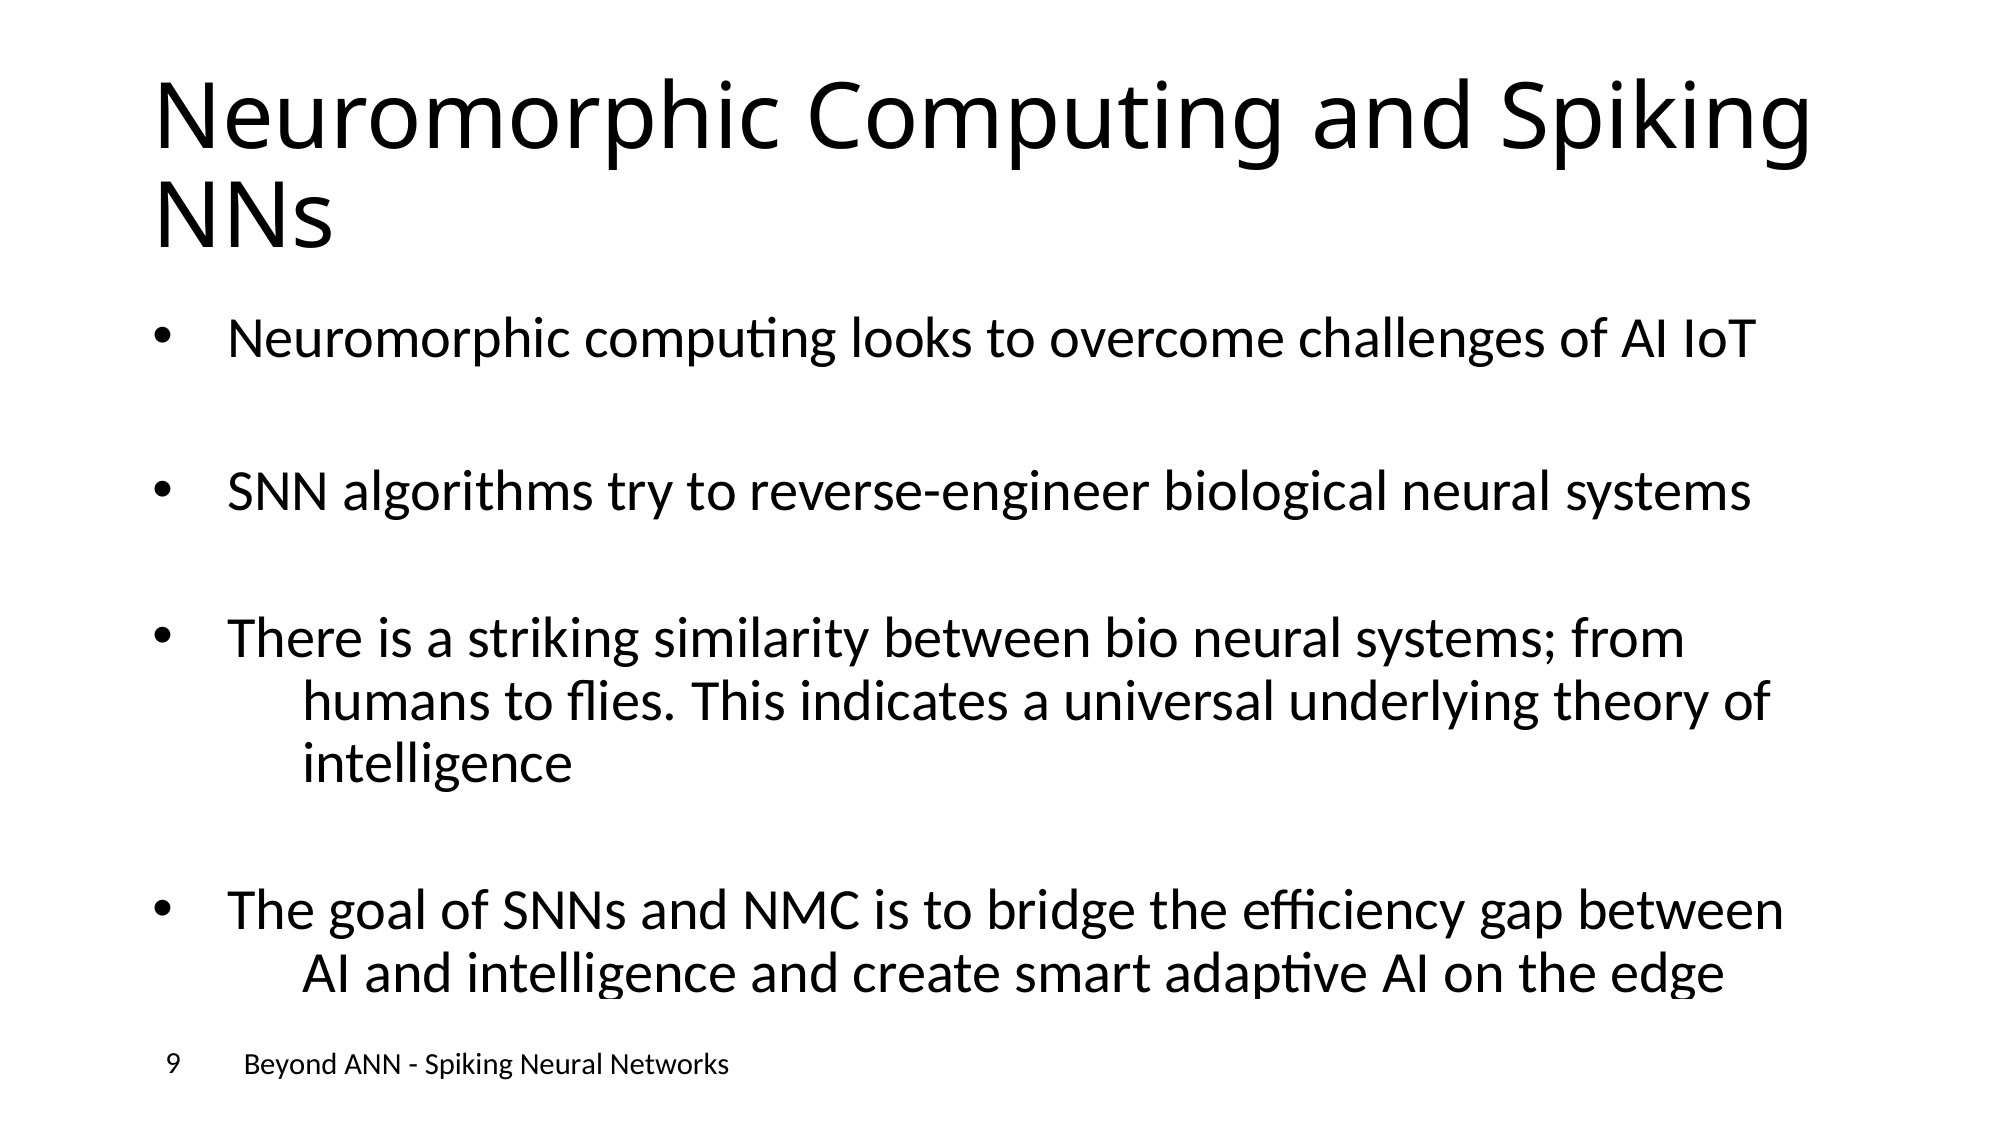

# Neuromorphic Computing and Spiking NNs
Neuromorphic computing looks to overcome challenges of AI IoT
SNN algorithms try to reverse-engineer biological neural systems
There is a striking similarity between bio neural systems; from humans to flies. This indicates a universal underlying theory of intelligence
The goal of SNNs and NMC is to bridge the efficiency gap between AI and intelligence and create smart adaptive AI on the edge
9
Beyond ANN - Spiking Neural Networks